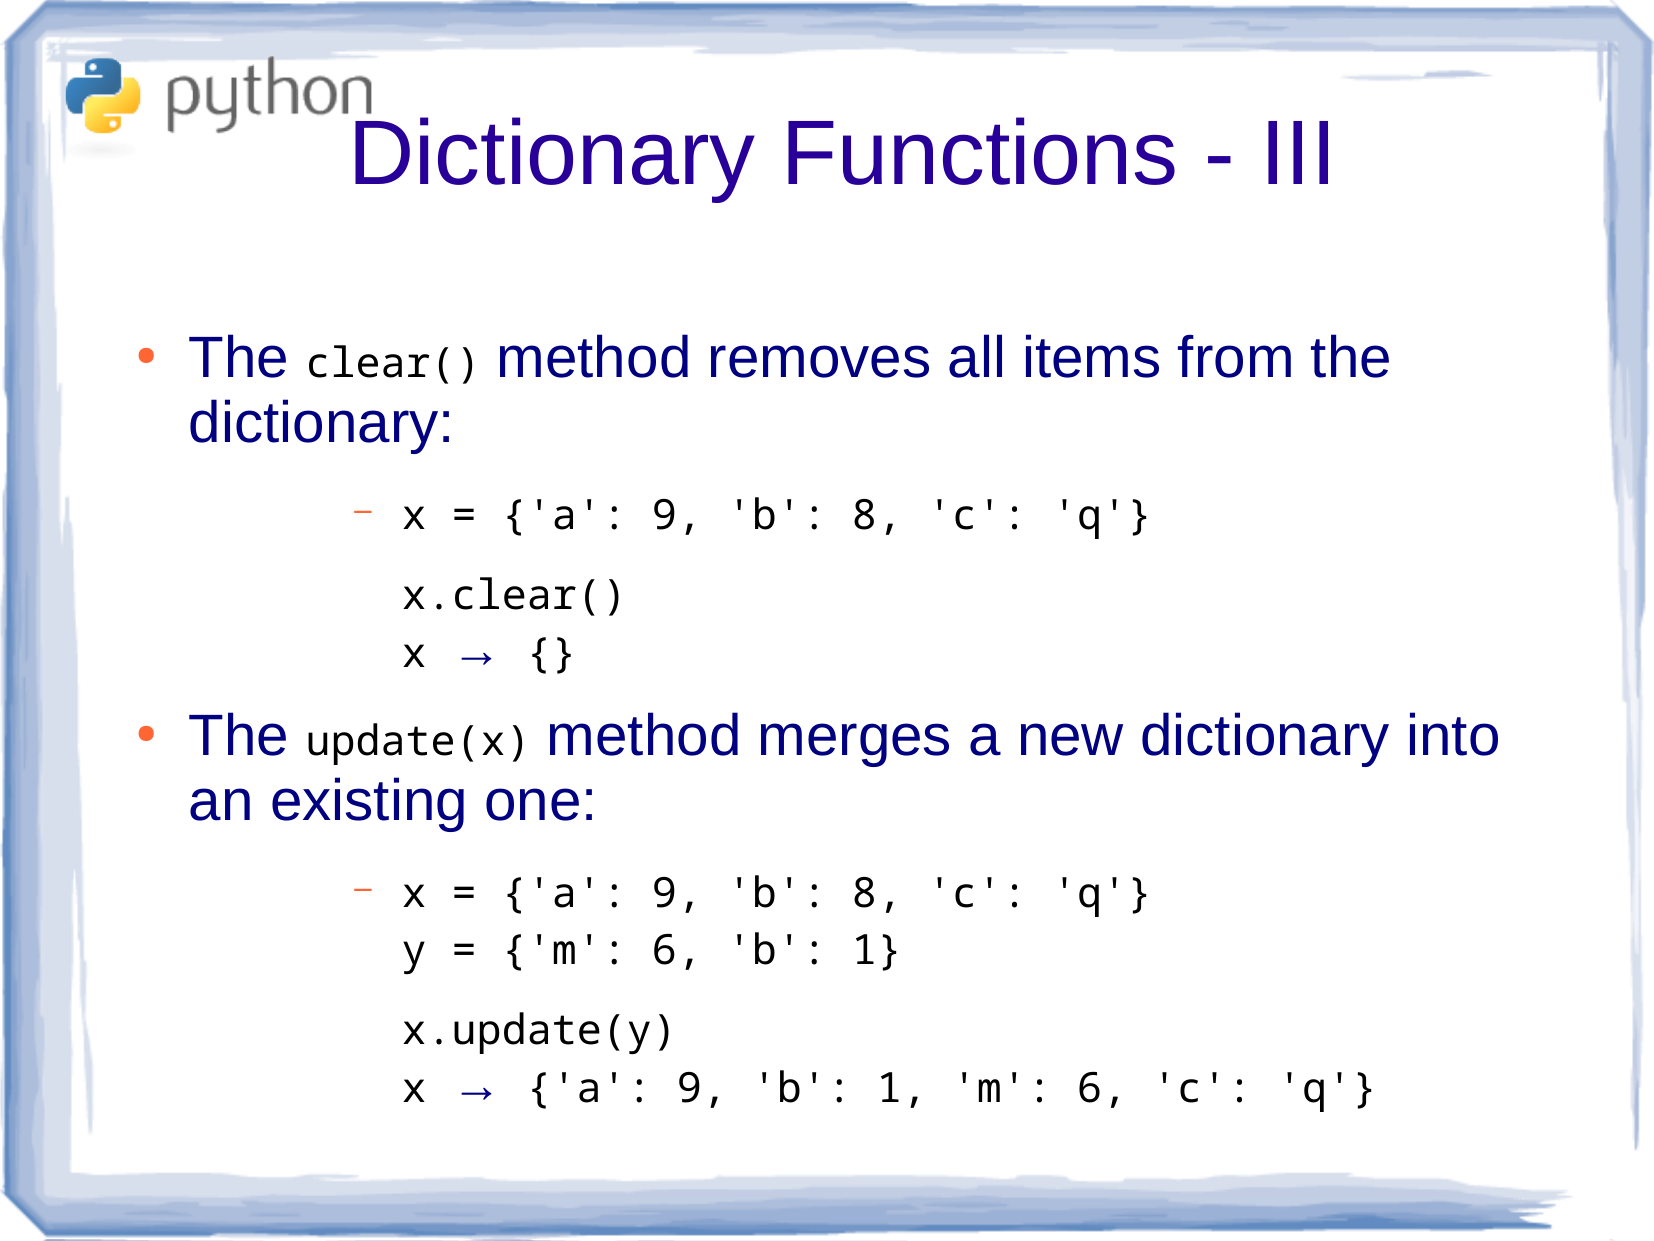

# Dictionary Functions - III
The clear() method removes all items from the dictionary:
x = {'a': 9, 'b': 8, 'c': 'q'}
x.clear()
x → {}
The update(x) method merges a new dictionary into an existing one:
x = {'a': 9, 'b': 8, 'c': 'q'}
y = {'m': 6, 'b': 1}
x.update(y)
x → {'a': 9, 'b': 1, 'm': 6, 'c': 'q'}